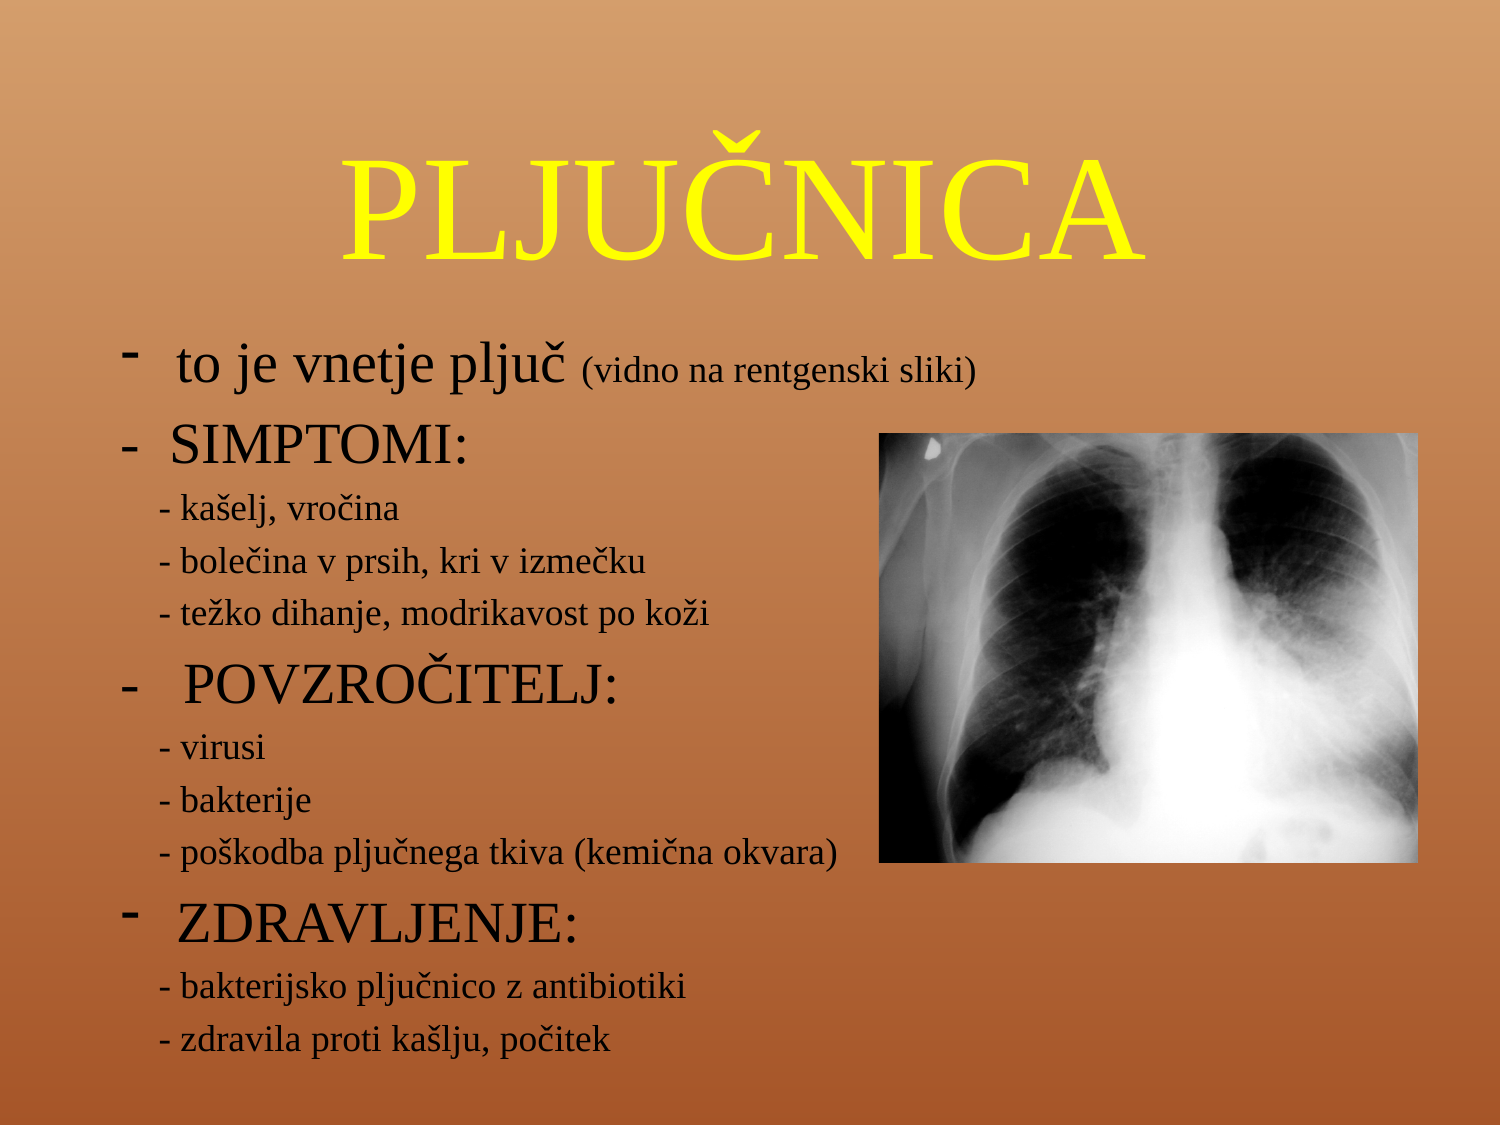

# PLJUČNICA
to je vnetje pljuč (vidno na rentgenski sliki)
- SIMPTOMI:
 - kašelj, vročina
 - bolečina v prsih, kri v izmečku
 - težko dihanje, modrikavost po koži
- POVZROČITELJ:
 - virusi
 - bakterije
 - poškodba pljučnega tkiva (kemična okvara)
ZDRAVLJENJE:
 - bakterijsko pljučnico z antibiotiki
 - zdravila proti kašlju, počitek